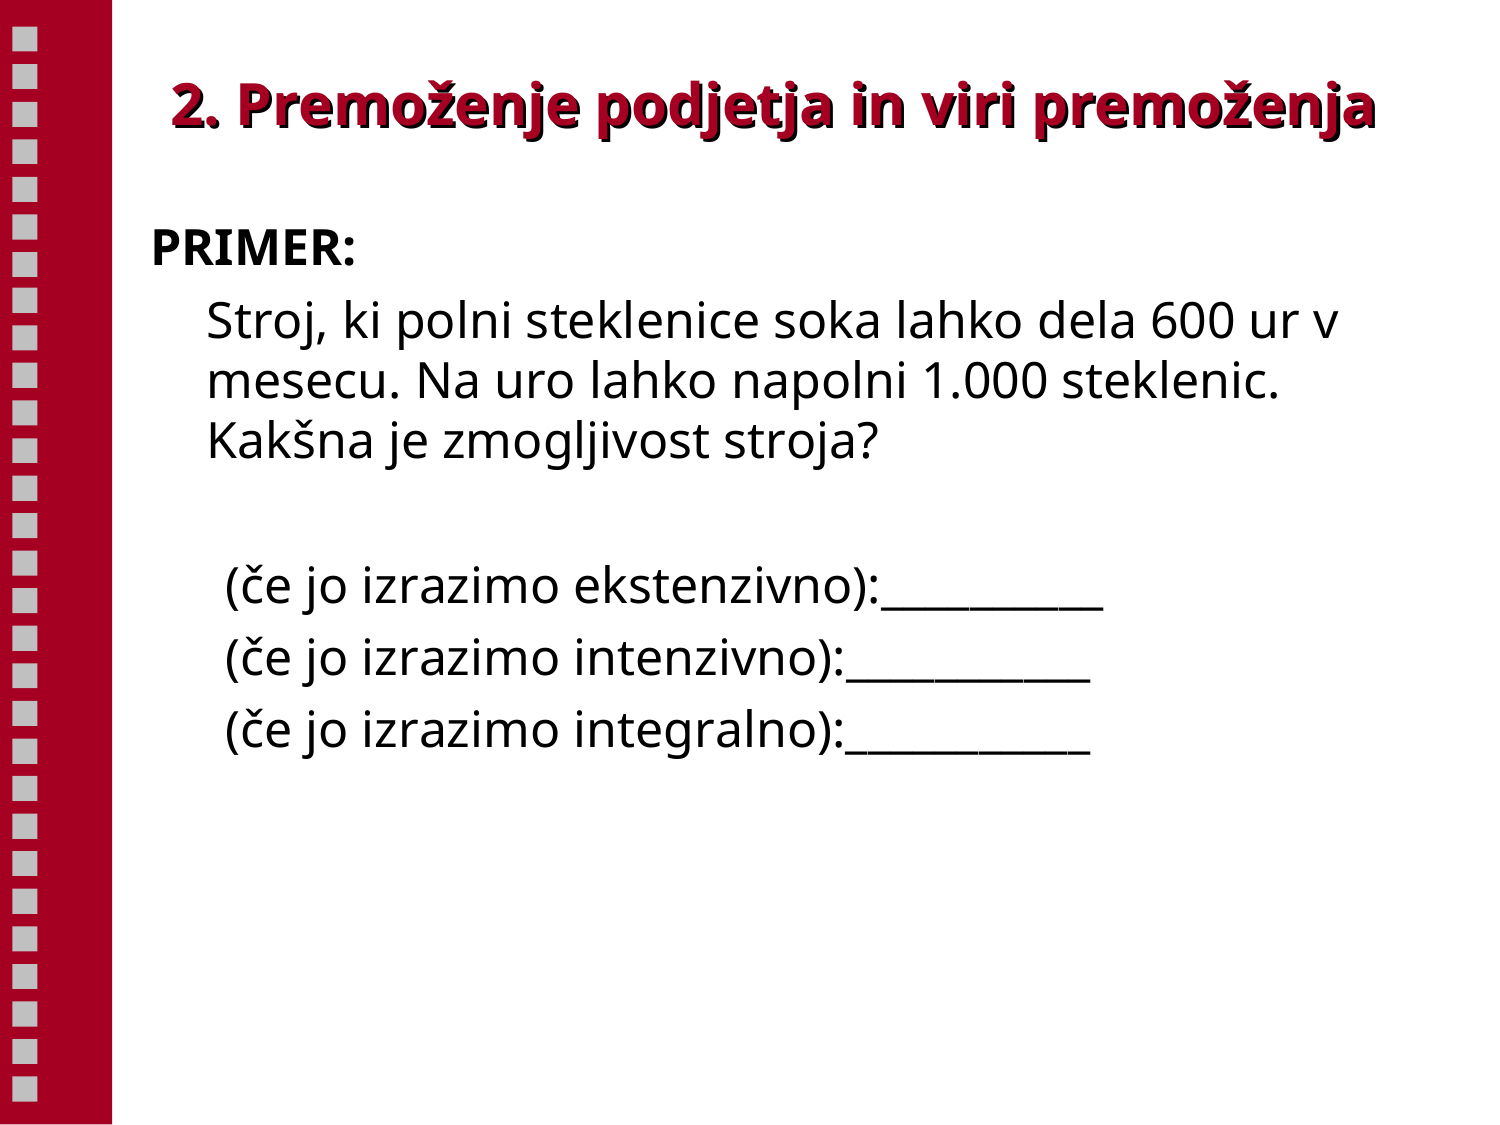

2. Premoženje podjetja in viri premoženja
# PRIMER:
	Stroj, ki polni steklenice soka lahko dela 600 ur v mesecu. Na uro lahko napolni 1.000 steklenic. Kakšna je zmogljivost stroja?
(če jo izrazimo ekstenzivno):__________
(če jo izrazimo intenzivno):___________
(če jo izrazimo integralno):___________